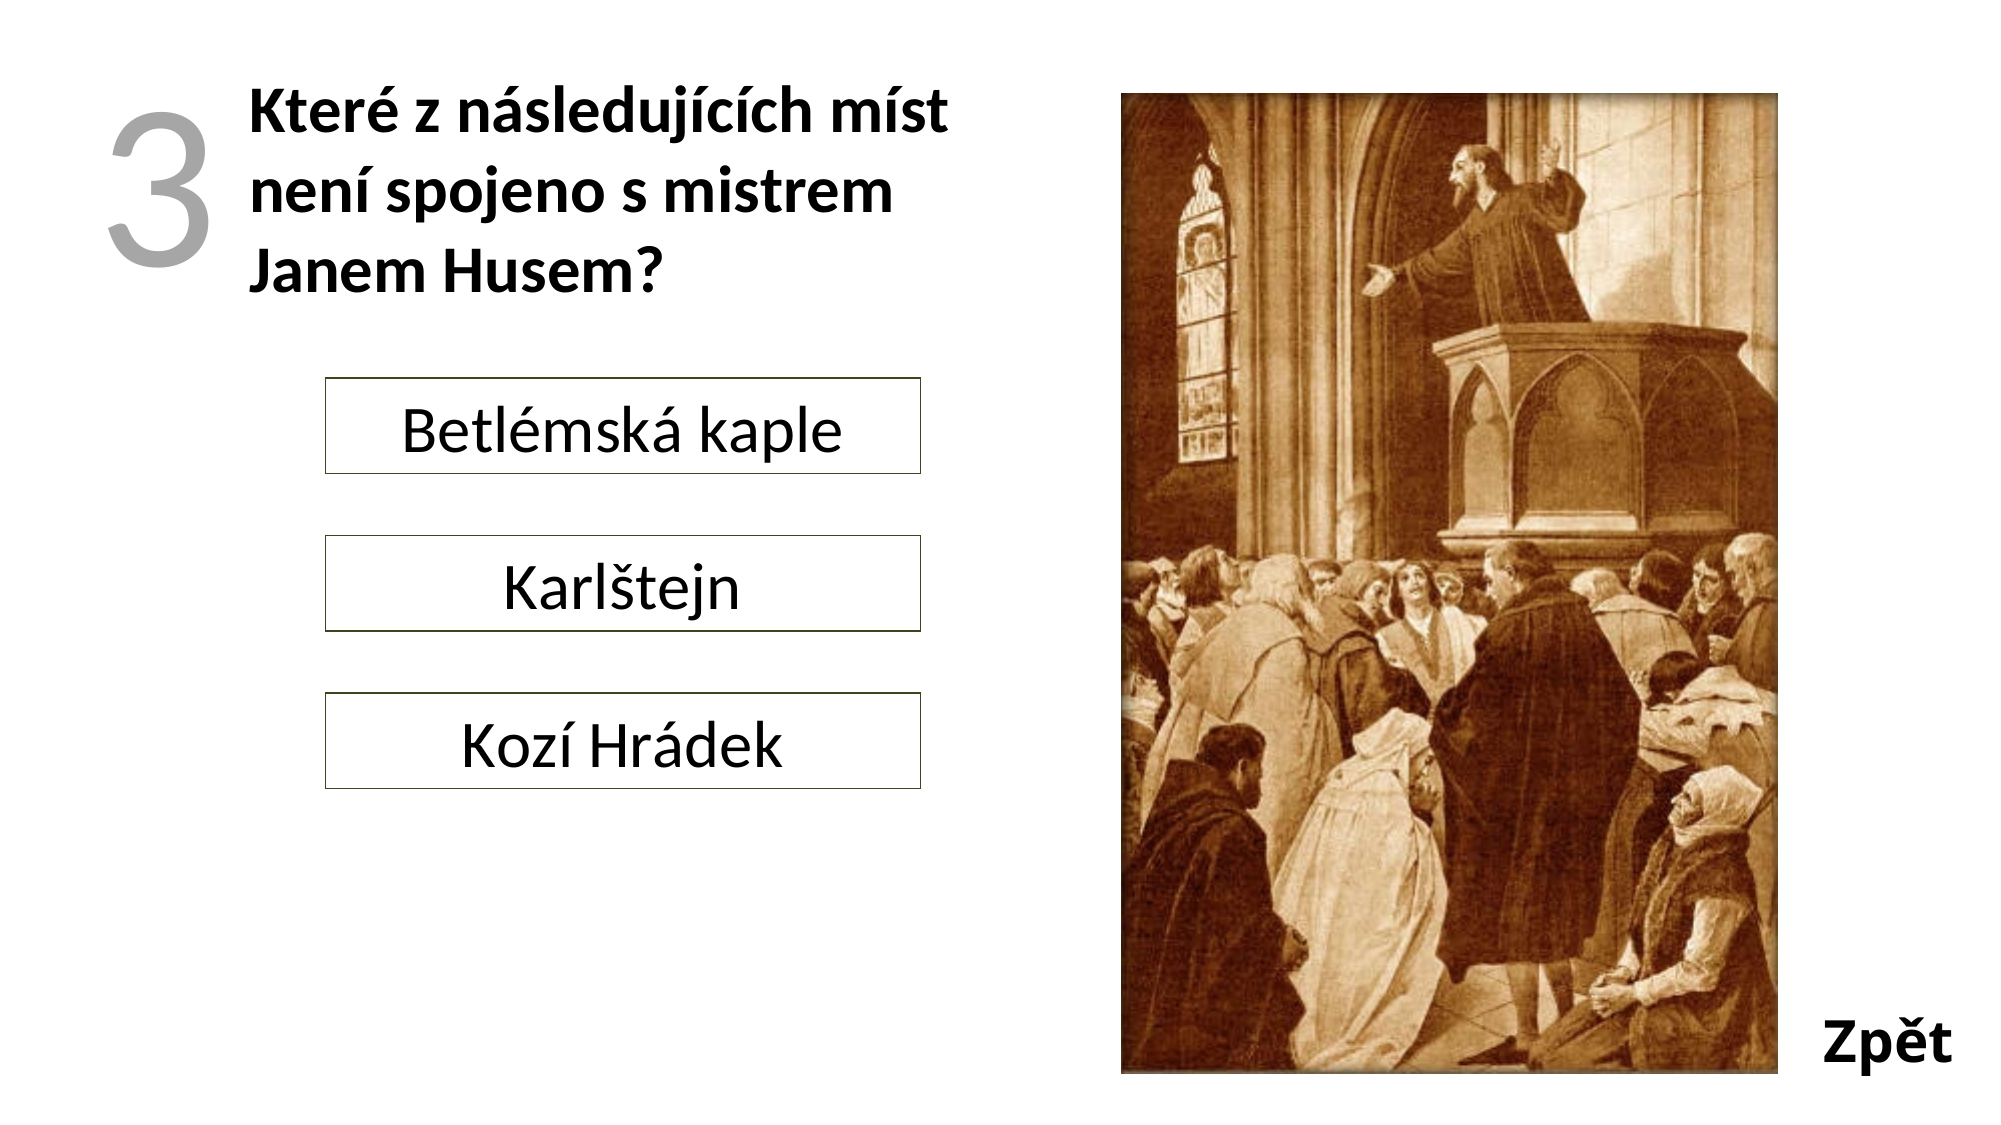

3
Které z následujících míst není spojeno s mistrem Janem Husem?
Betlémská kaple
Karlštejn
Kozí Hrádek
Zpět